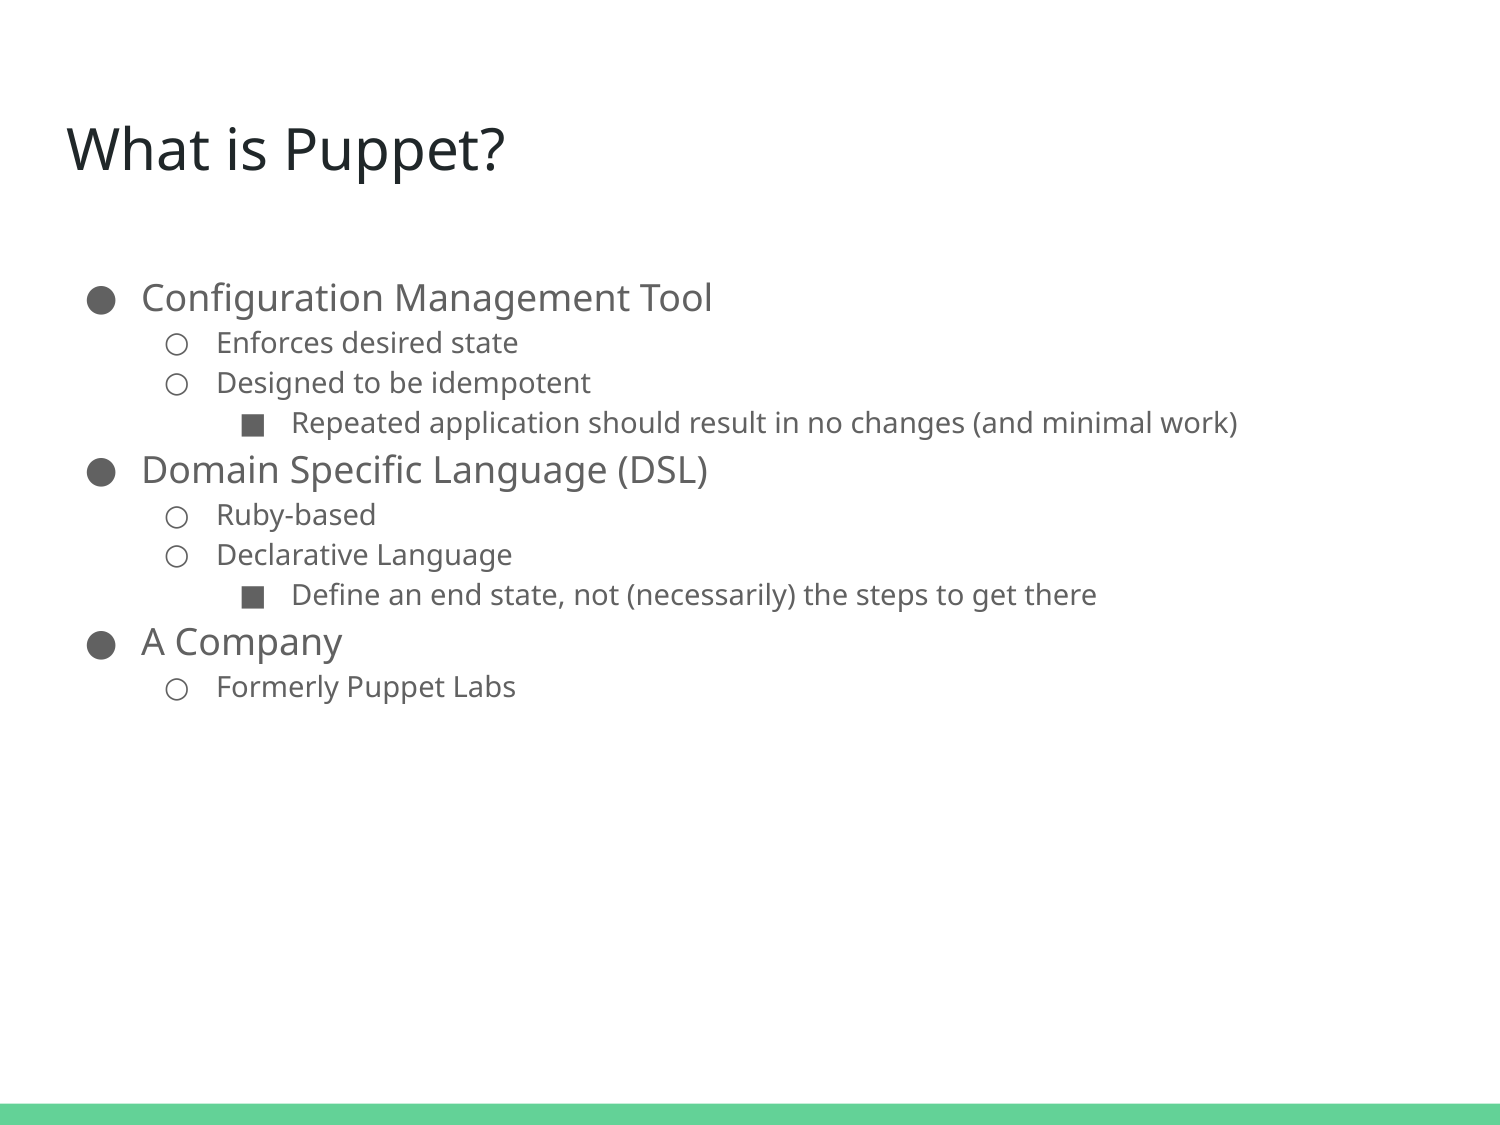

# What is Puppet?
Configuration Management Tool
Enforces desired state
Designed to be idempotent
Repeated application should result in no changes (and minimal work)
Domain Specific Language (DSL)
Ruby-based
Declarative Language
Define an end state, not (necessarily) the steps to get there
A Company
Formerly Puppet Labs